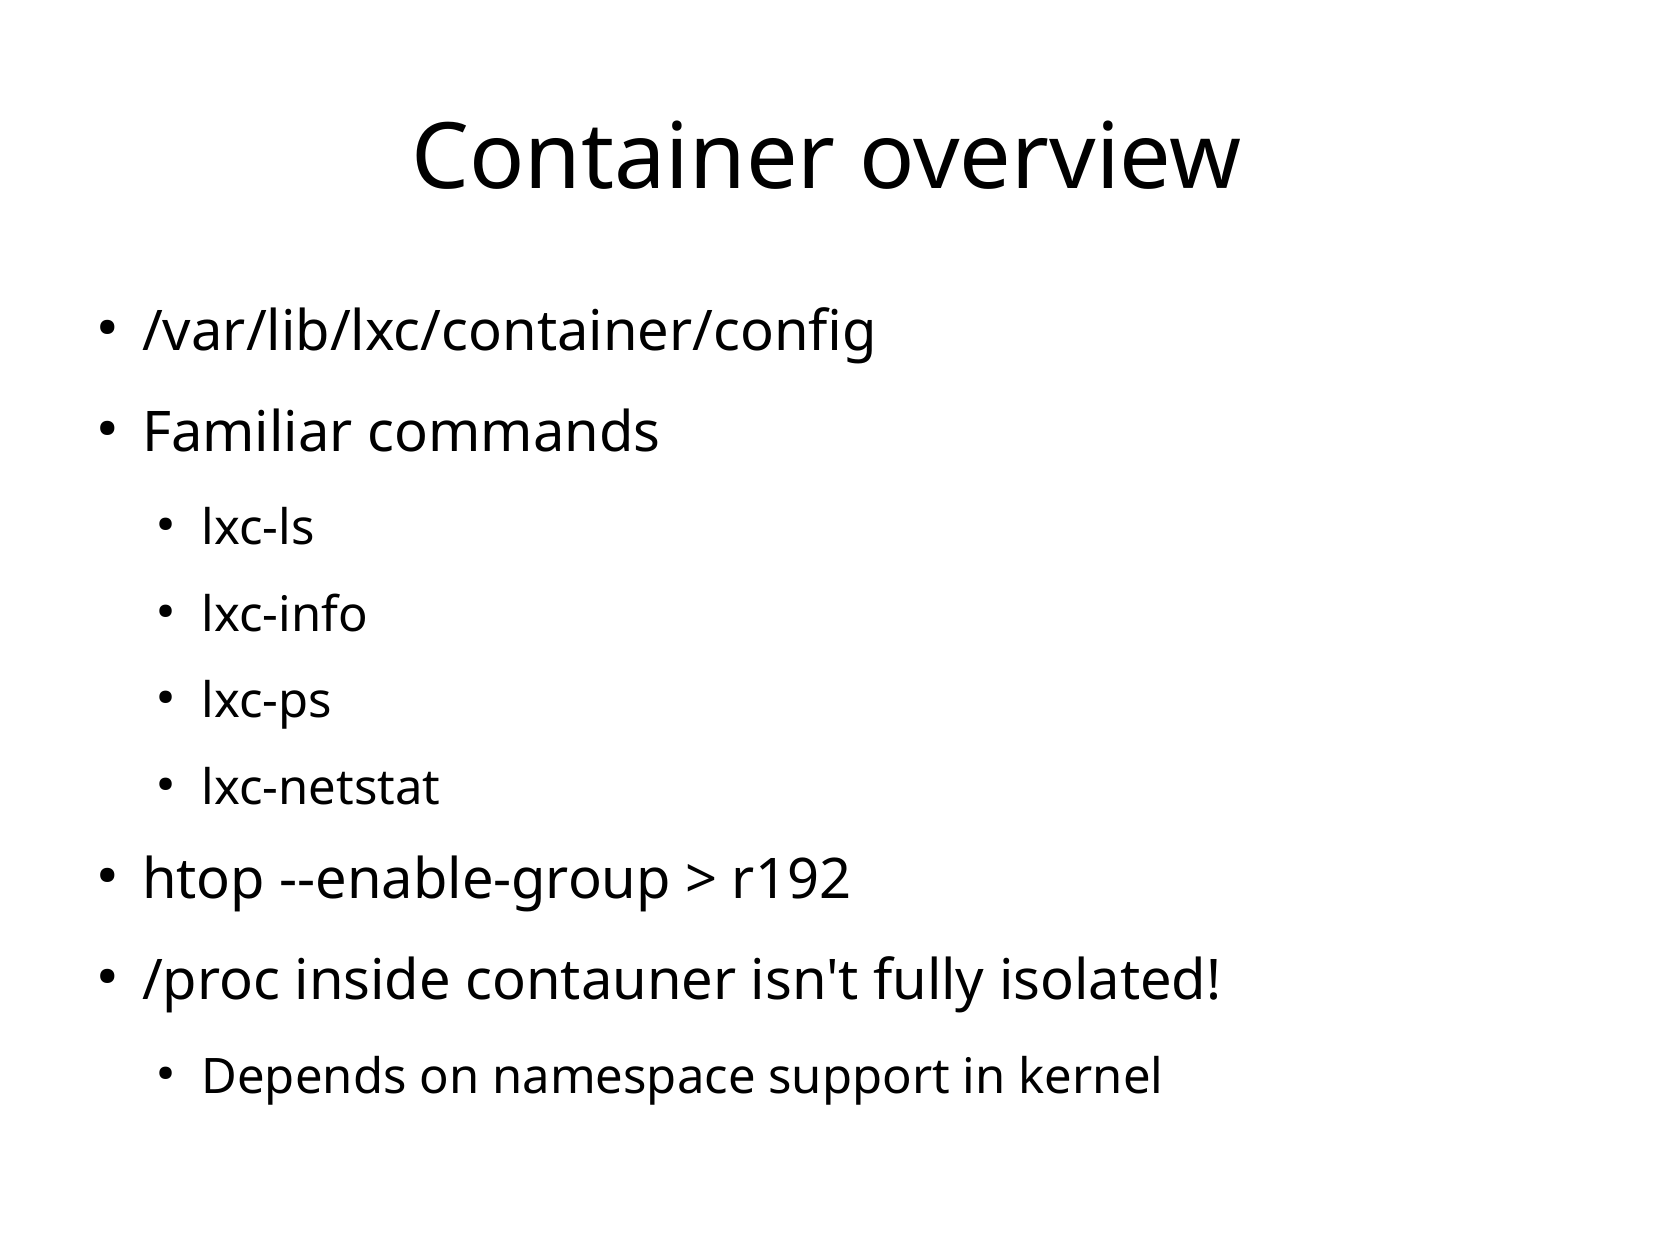

# Container overview
/var/lib/lxc/container/config
Familiar commands
lxc-ls
lxc-info
lxc-ps
lxc-netstat
htop --enable-group > r192
/proc inside contauner isn't fully isolated!
Depends on namespace support in kernel